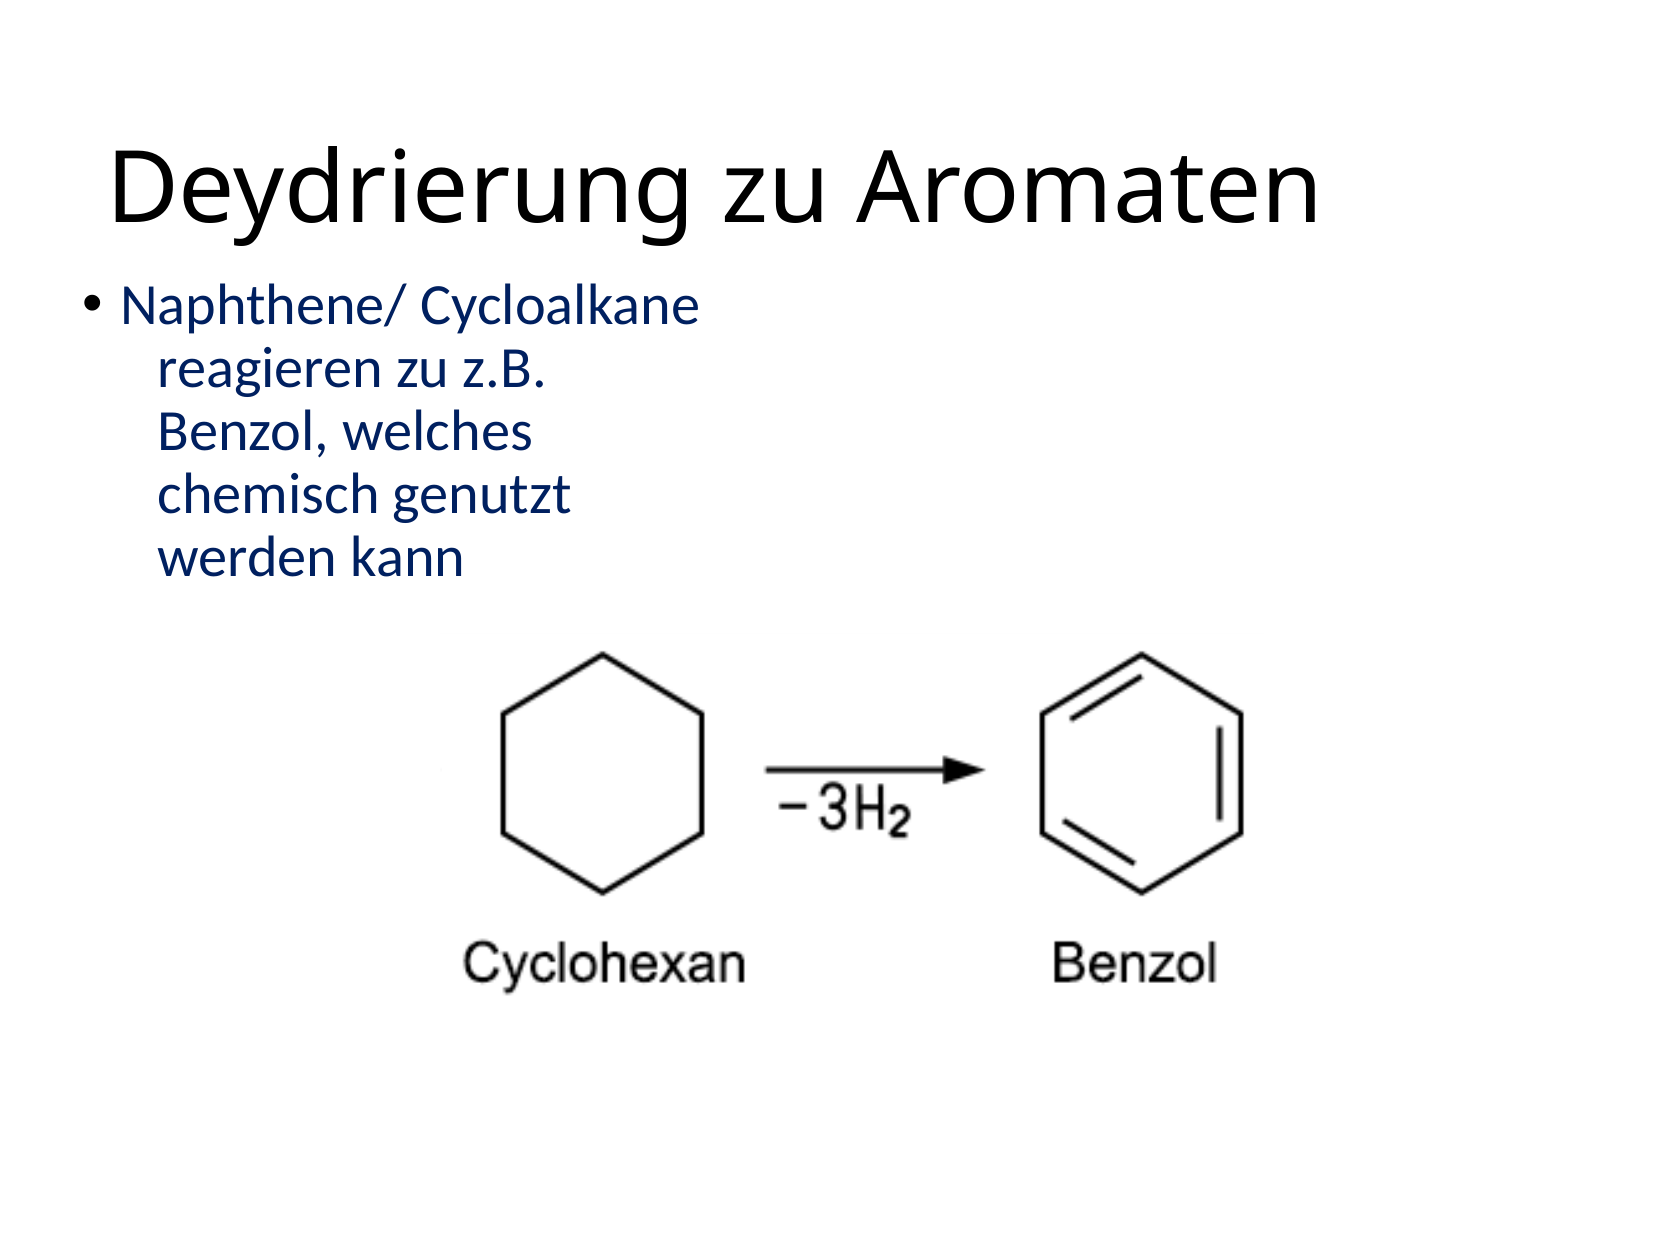

# Deydrierung zu Aromaten
Naphthene/ Cycloalkane reagieren zu z.B. Benzol, welches chemisch genutzt werden kann